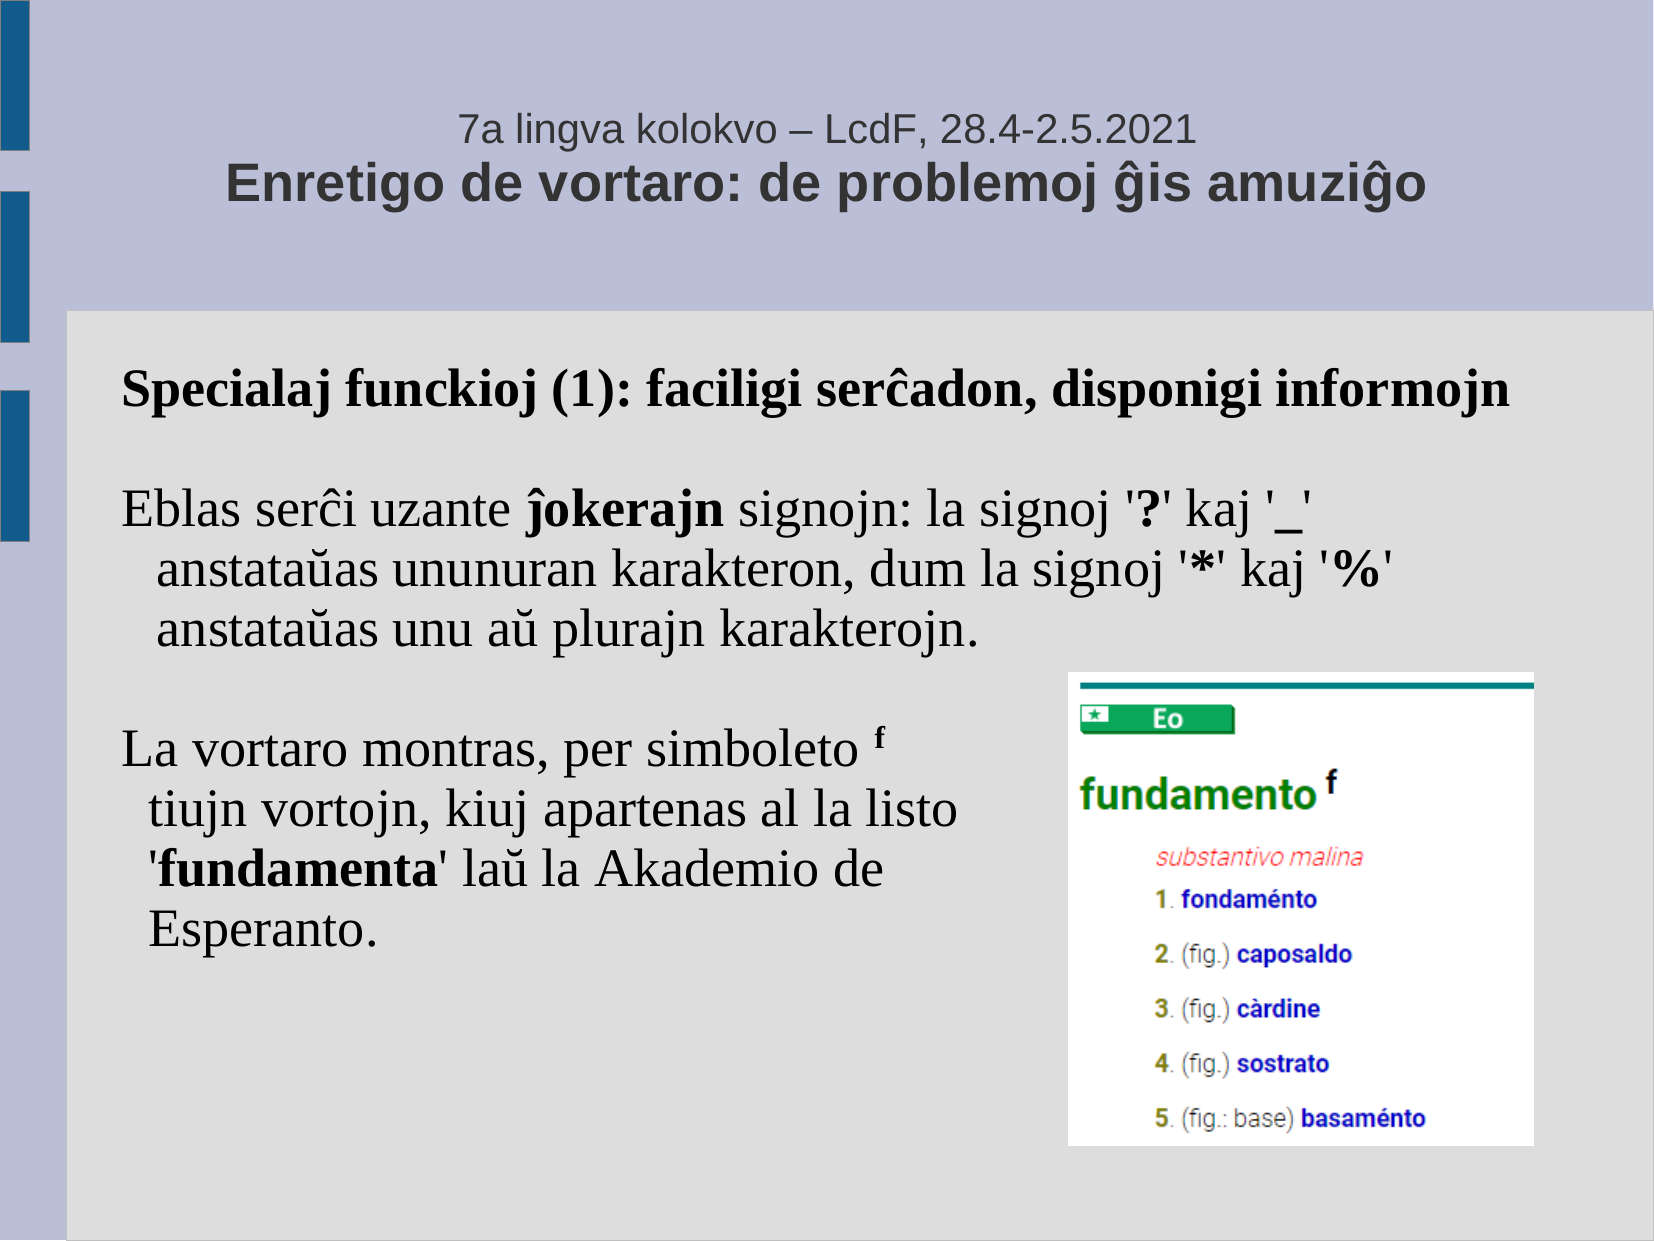

# 7a lingva kolokvo – LcdF, 28.4-2.5.2021 Enretigo de vortaro: de problemoj ĝis amuziĝo
Specialaj funckioj (1): faciligi serĉadon, disponigi informojn
Eblas serĉi uzante ĵokerajn signojn: la signoj '?' kaj '_' anstataŭas ununuran karakteron, dum la signoj '*' kaj '%' anstataŭas unu aŭ plurajn karakterojn.
La vortaro montras, per simboleto f
 tiujn vortojn, kiuj apartenas al la listo
 'fundamenta' laŭ la Akademio de
 Esperanto.